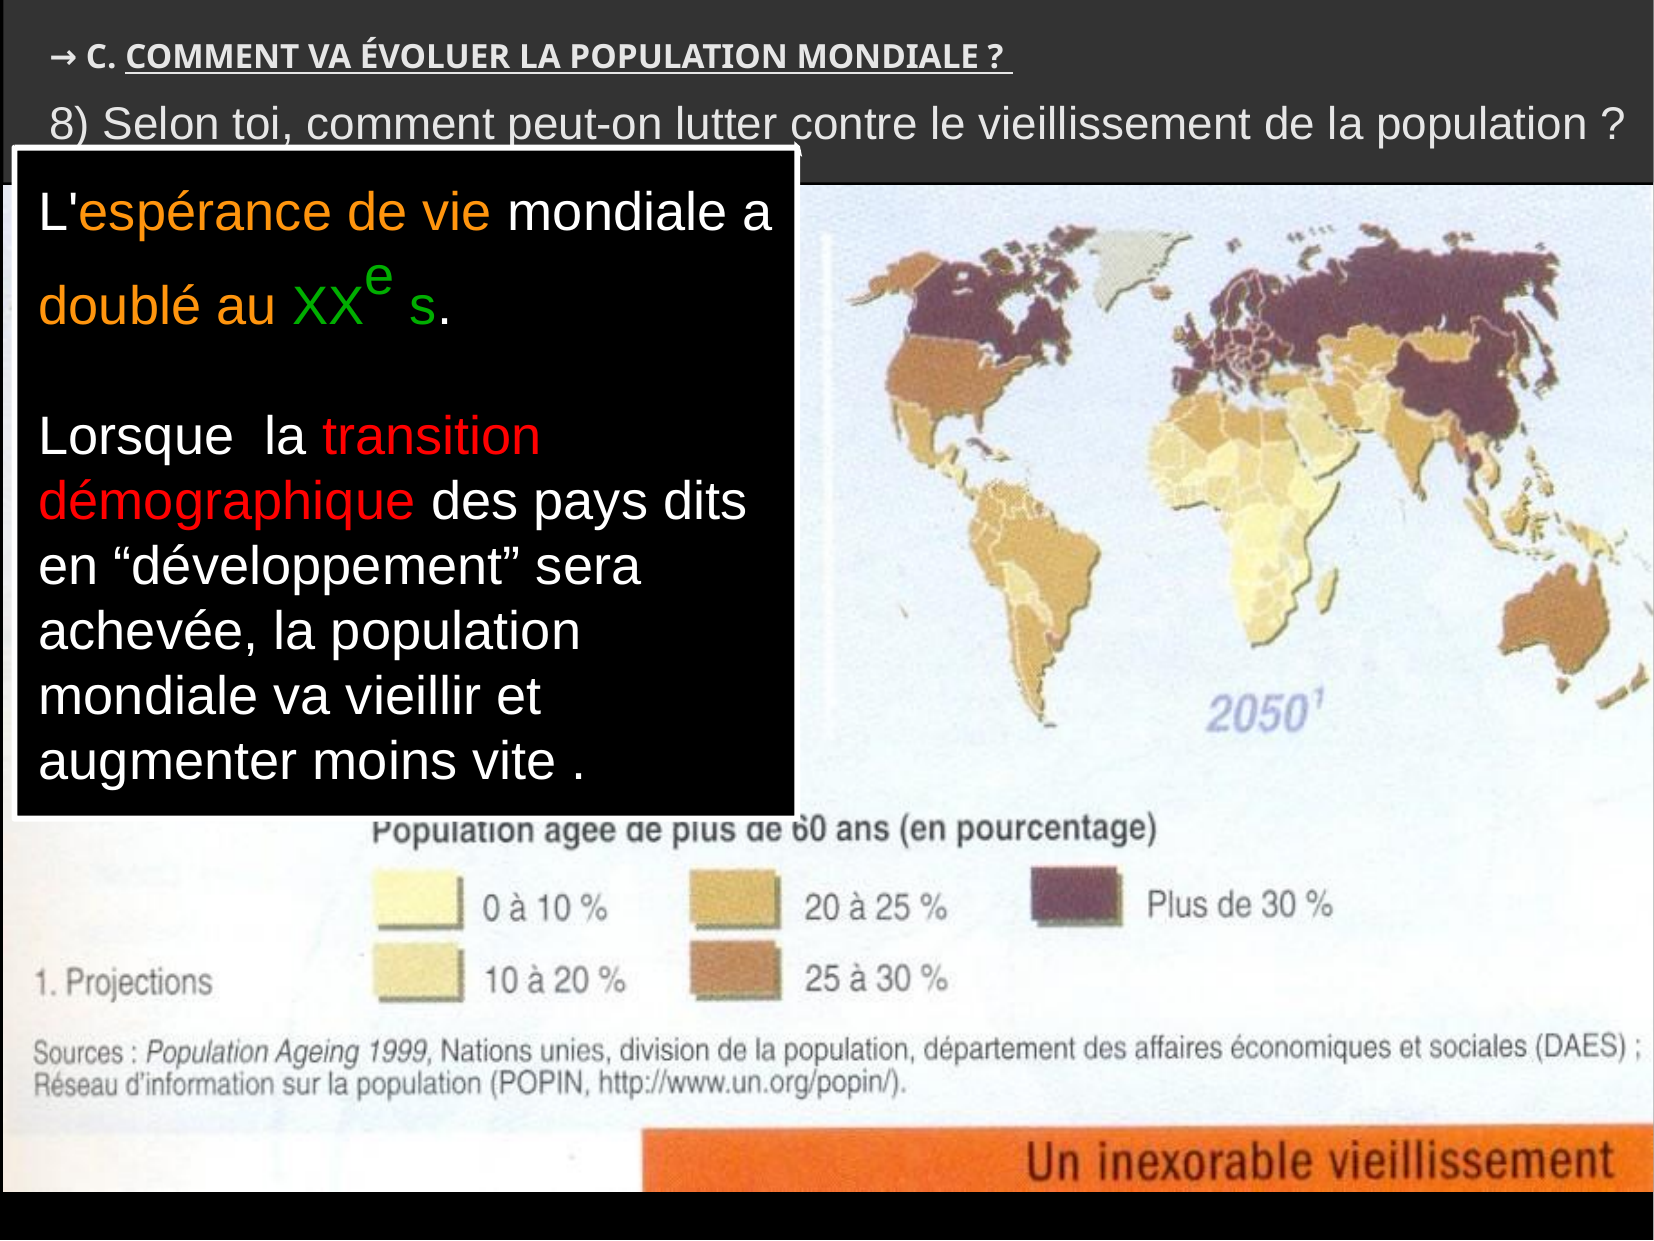

→ C. COMMENT VA ÉVOLUER LA POPULATION MONDIALE ?
8) Selon toi, comment peut-on lutter contre le vieillissement de la population ?
L'espérance de vie mondiale a doublé au XXe s.
Lorsque la transition démographique des pays dits en “développement” sera achevée, la population mondiale va vieillir et augmenter moins vite .